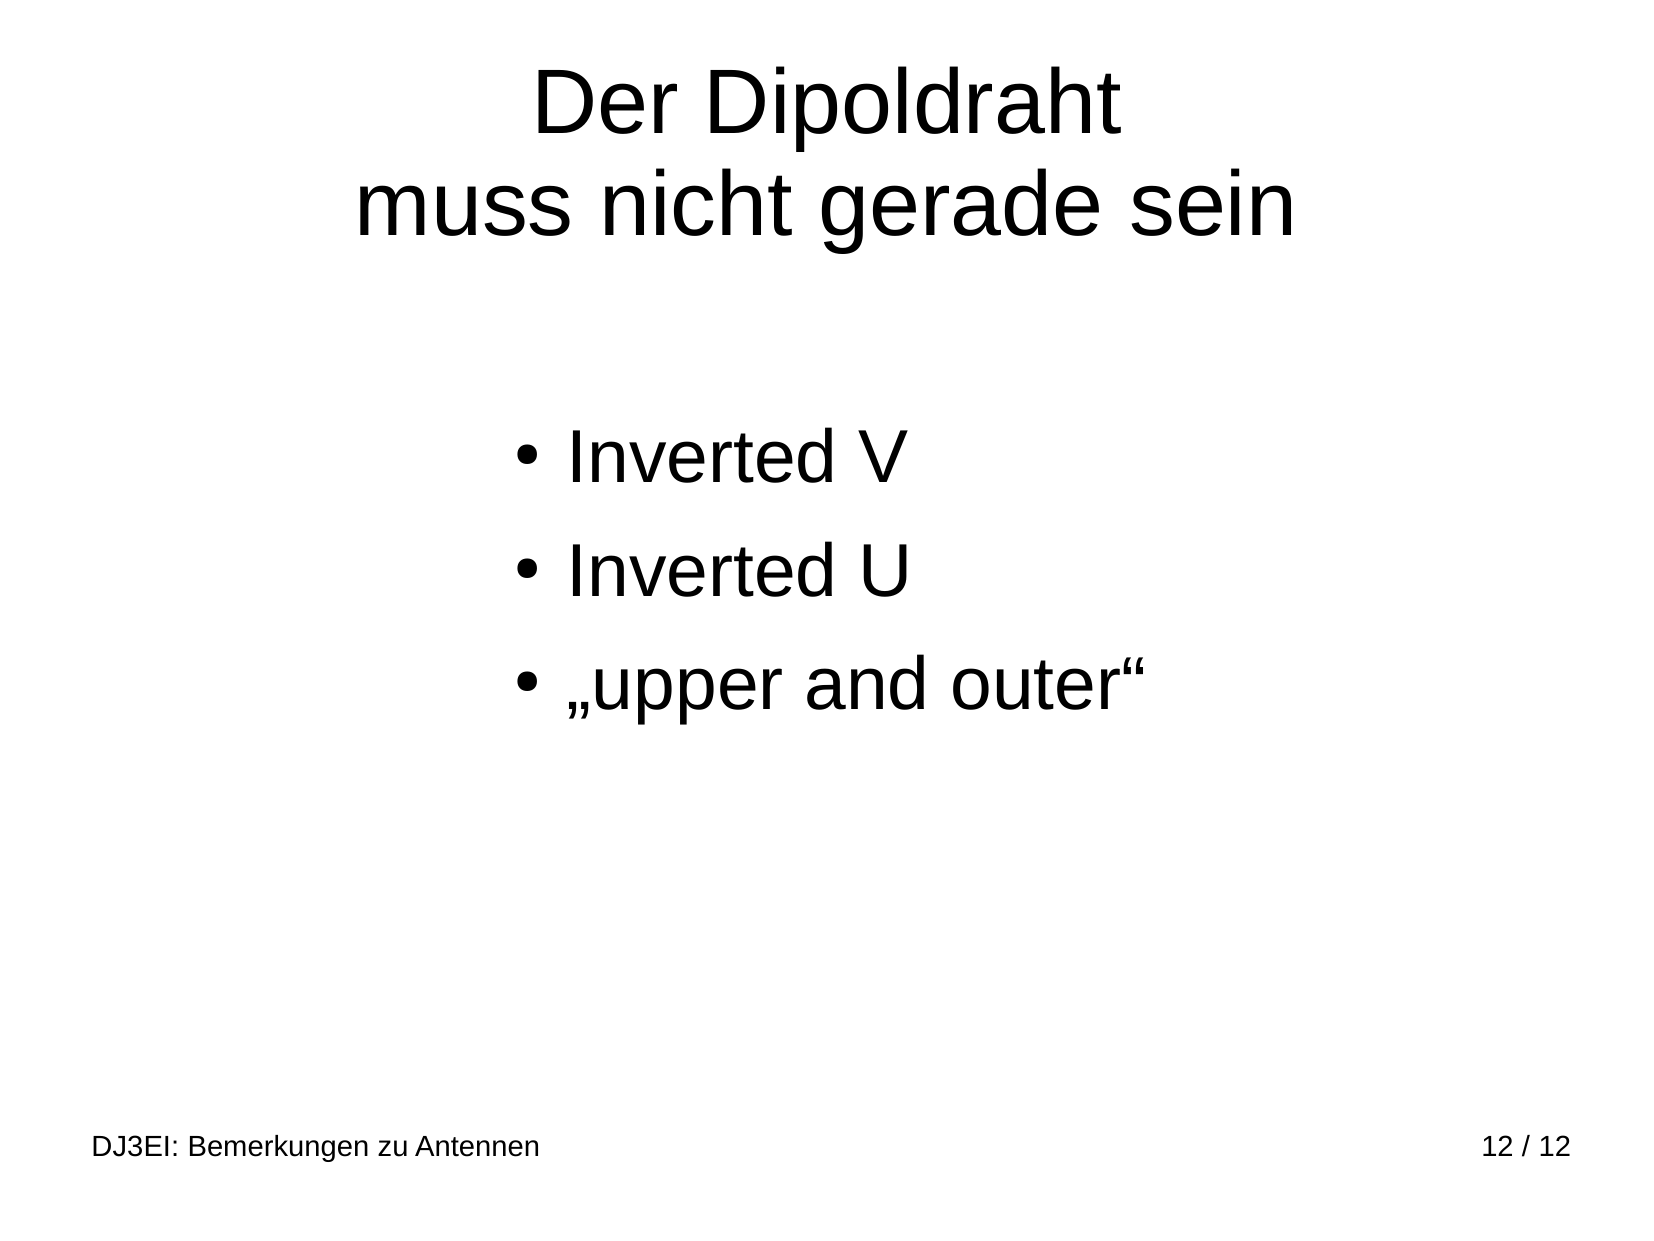

# Der Dipoldraht muss nicht gerade sein
Inverted V
Inverted U
„upper and outer“